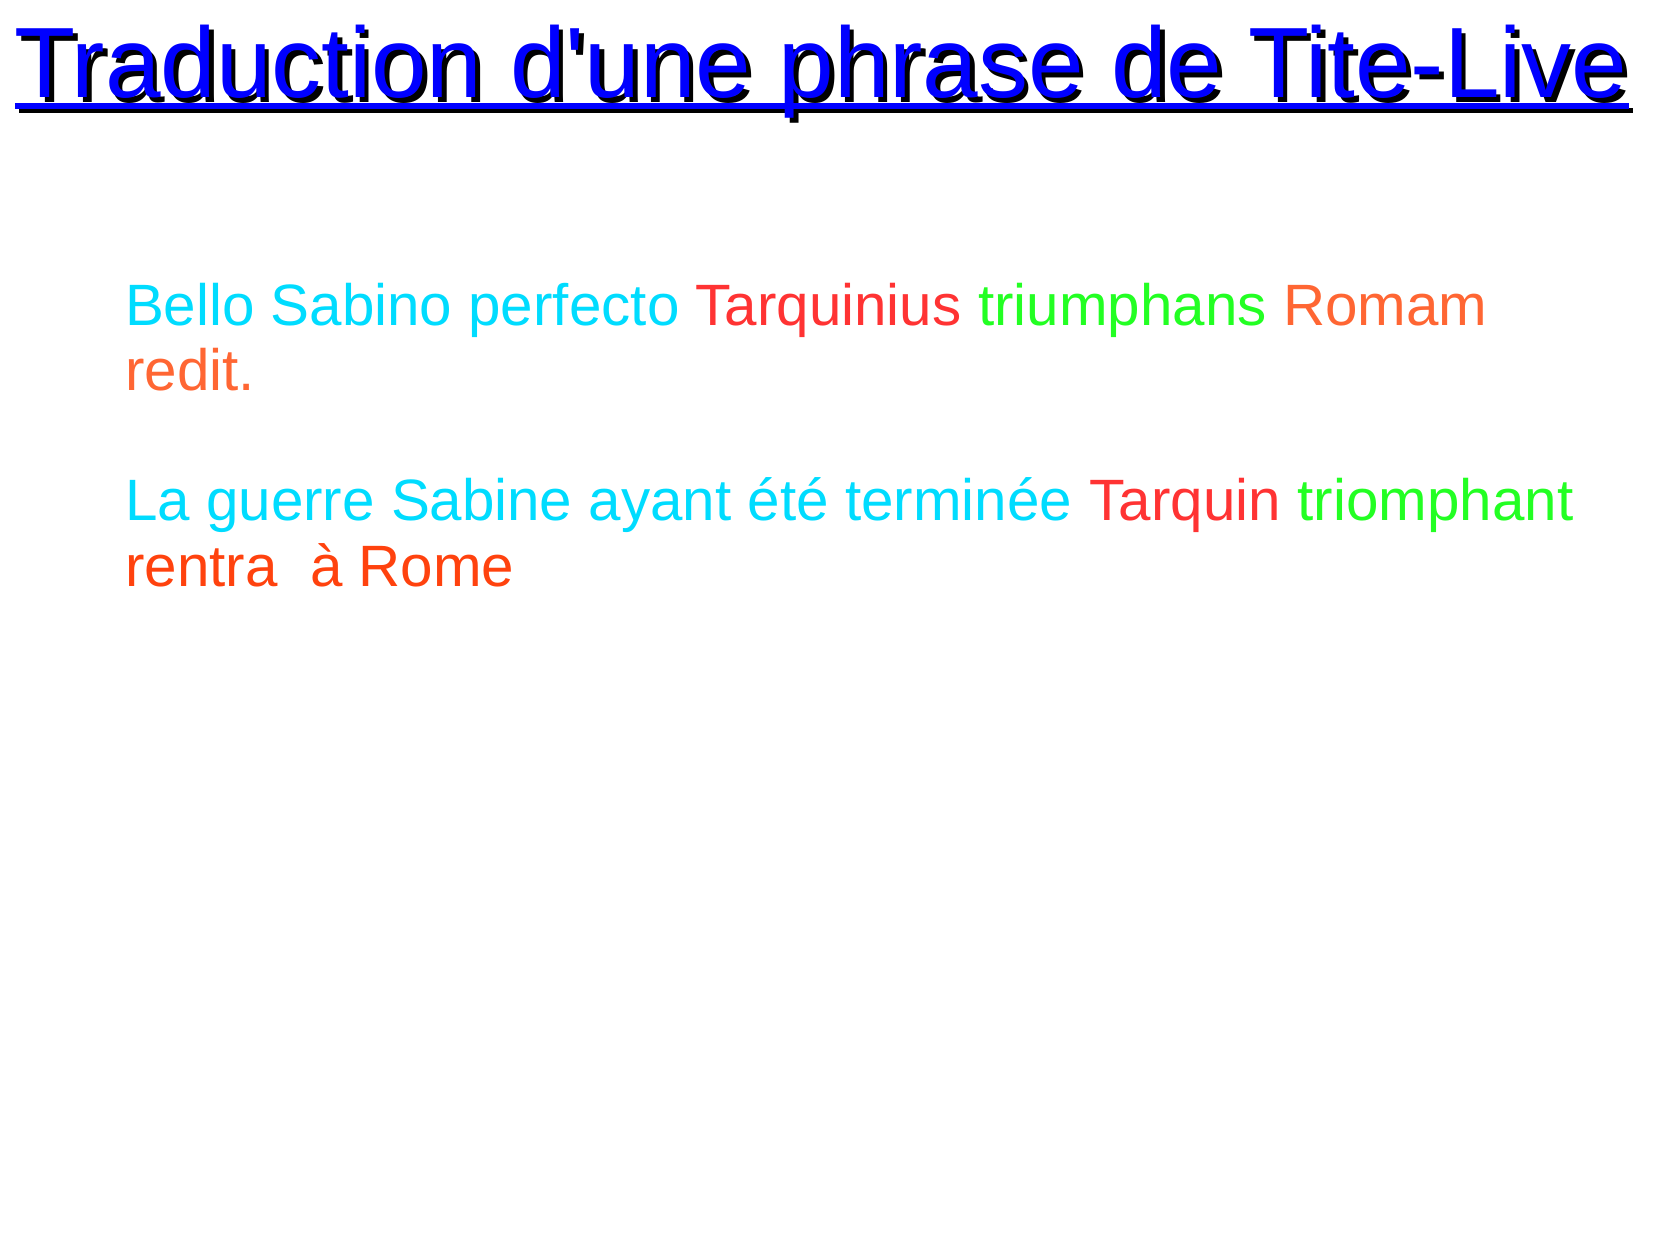

Traduction d'une phrase de Tite-Live
Bello Sabino perfecto Tarquinius triumphans Romam redit.
La guerre Sabine ayant été terminée Tarquin triomphant rentra à Rome